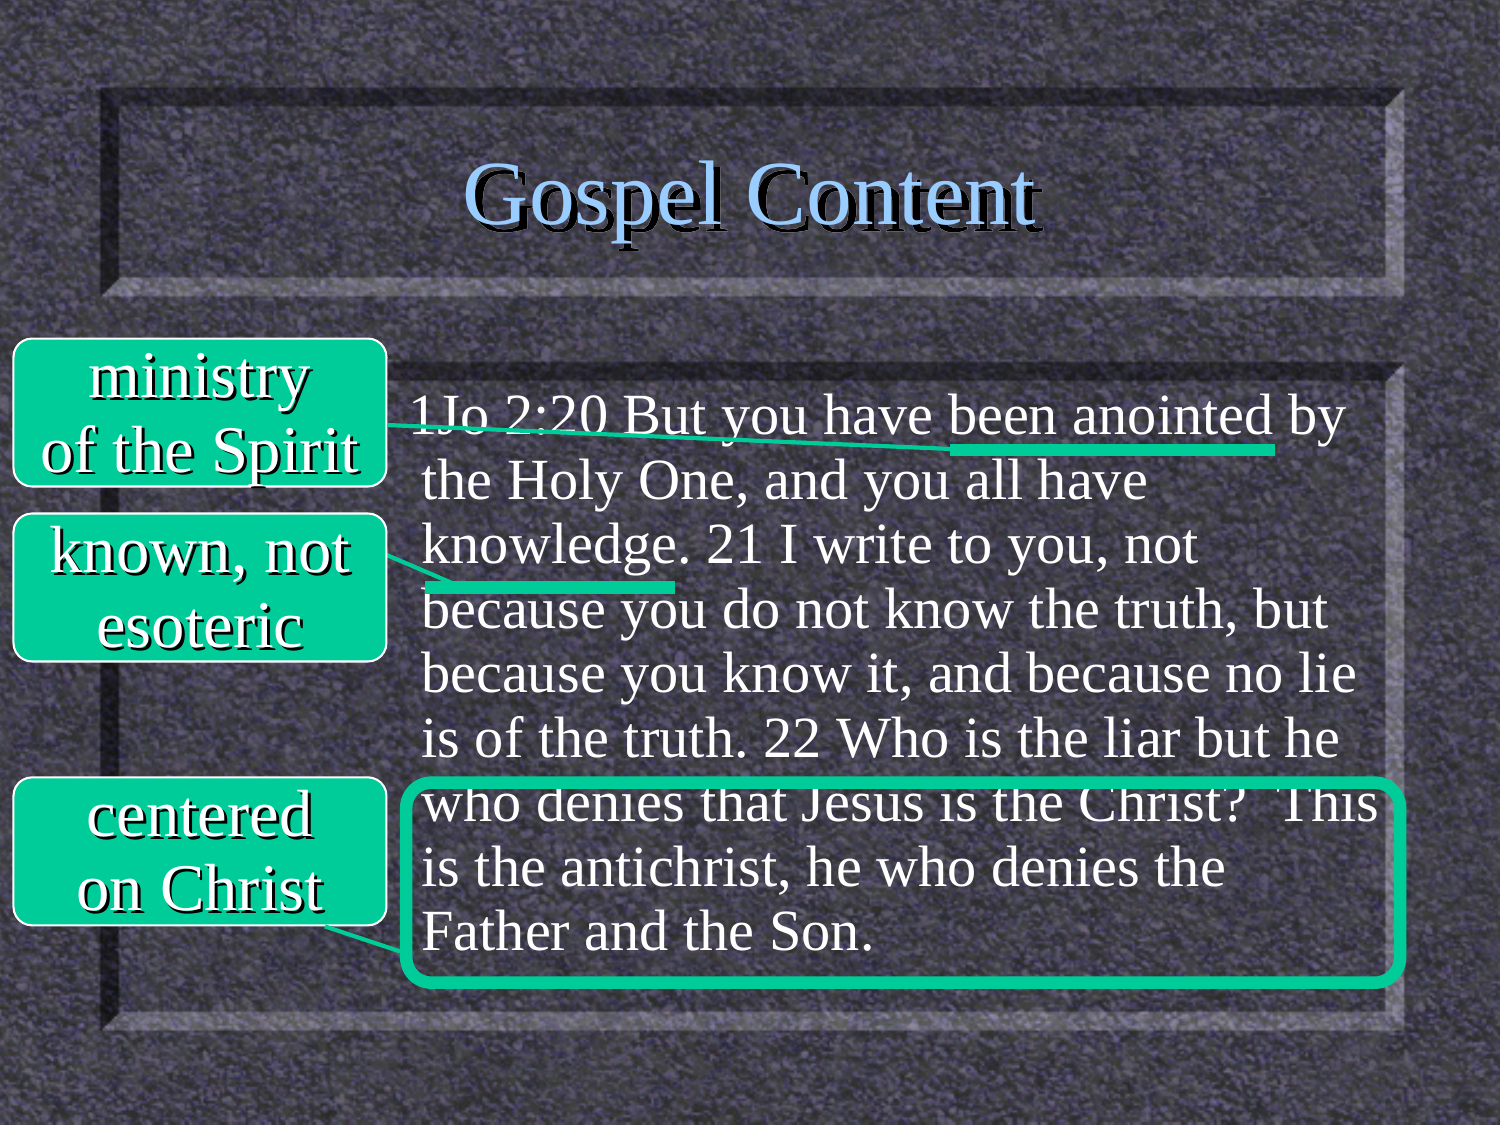

# Gospel Content
ministry
of the Spirit
 1Jo 2:20 But you have been anointed by the Holy One, and you all have knowledge. 21 I write to you, not because you do not know the truth, but because you know it, and because no lie is of the truth. 22 Who is the liar but he who denies that Jesus is the Christ? This is the antichrist, he who denies the Father and the Son.
known, not
esoteric
centered
on Christ